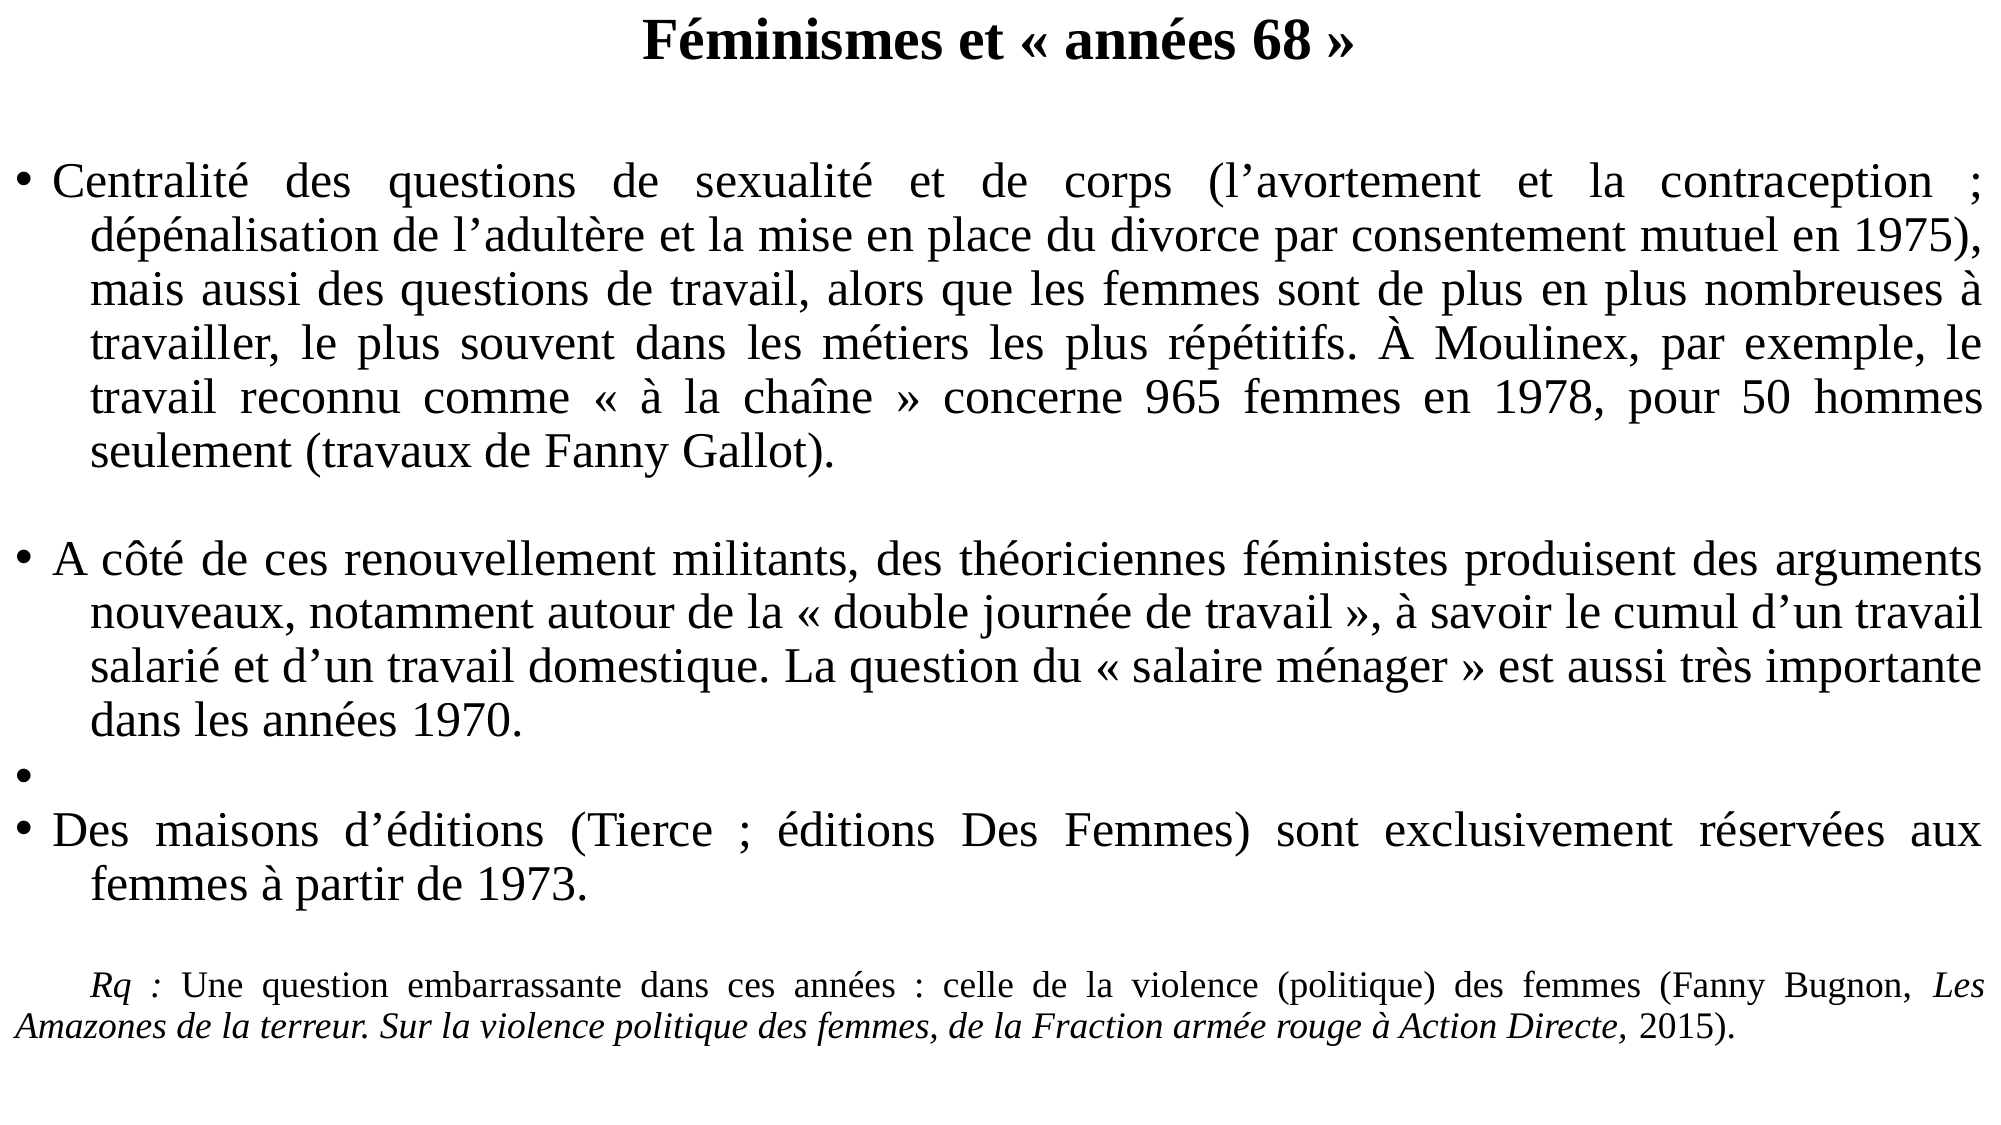

# Féminismes et « années 68 »
Centralité des questions de sexualité et de corps (l’avortement et la contraception ; dépénalisation de l’adultère et la mise en place du divorce par consentement mutuel en 1975), mais aussi des questions de travail, alors que les femmes sont de plus en plus nombreuses à travailler, le plus souvent dans les métiers les plus répétitifs. À Moulinex, par exemple, le travail reconnu comme « à la chaîne » concerne 965 femmes en 1978, pour 50 hommes seulement (travaux de Fanny Gallot).
A côté de ces renouvellement militants, des théoriciennes féministes produisent des arguments nouveaux, notamment autour de la « double journée de travail », à savoir le cumul d’un travail salarié et d’un travail domestique. La question du « salaire ménager » est aussi très importante dans les années 1970.
Des maisons d’éditions (Tierce ; éditions Des Femmes) sont exclusivement réservées aux femmes à partir de 1973.
	Rq : Une question embarrassante dans ces années : celle de la violence (politique) des femmes (Fanny Bugnon, Les Amazones de la terreur. Sur la violence politique des femmes, de la Fraction armée rouge à Action Directe, 2015).